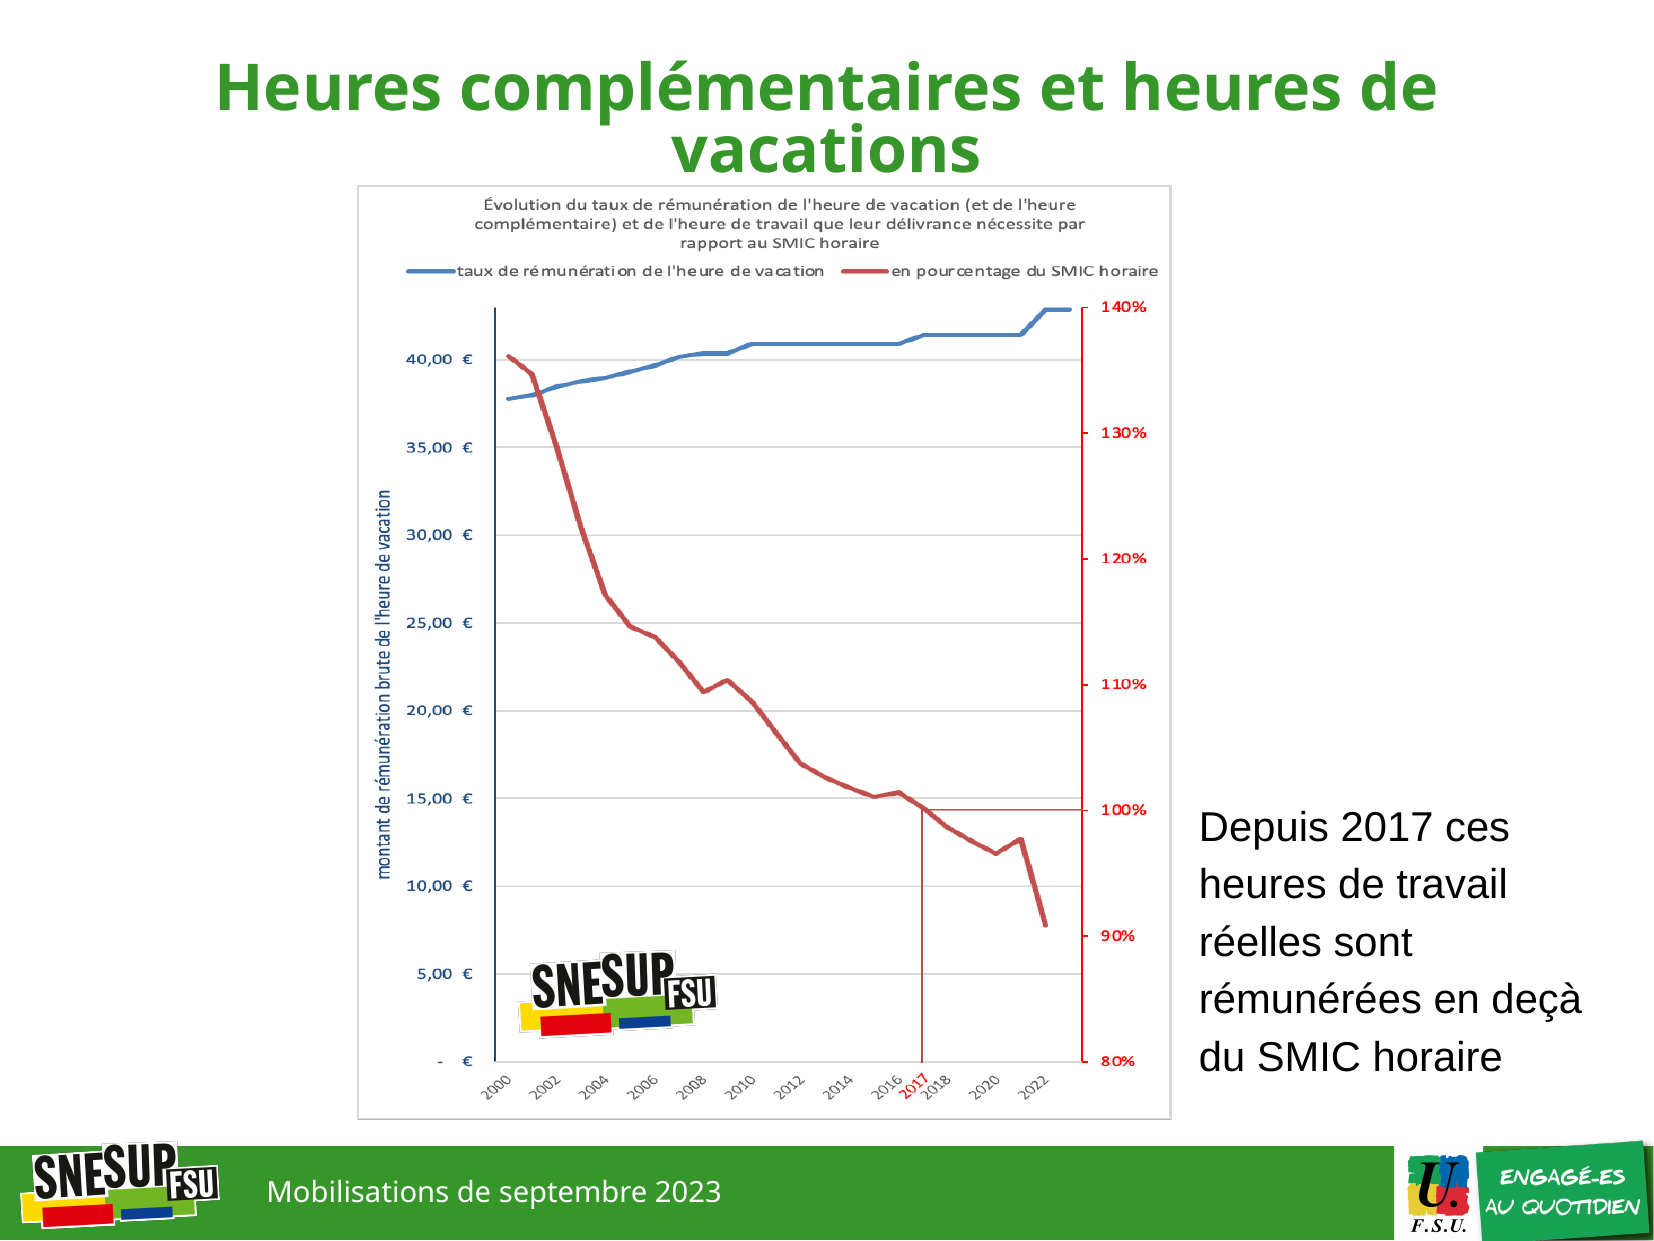

# Heures complémentaires et heures de vacations
Depuis 2017 ces heures de travail réelles sont rémunérées en deçà du SMIC horaire